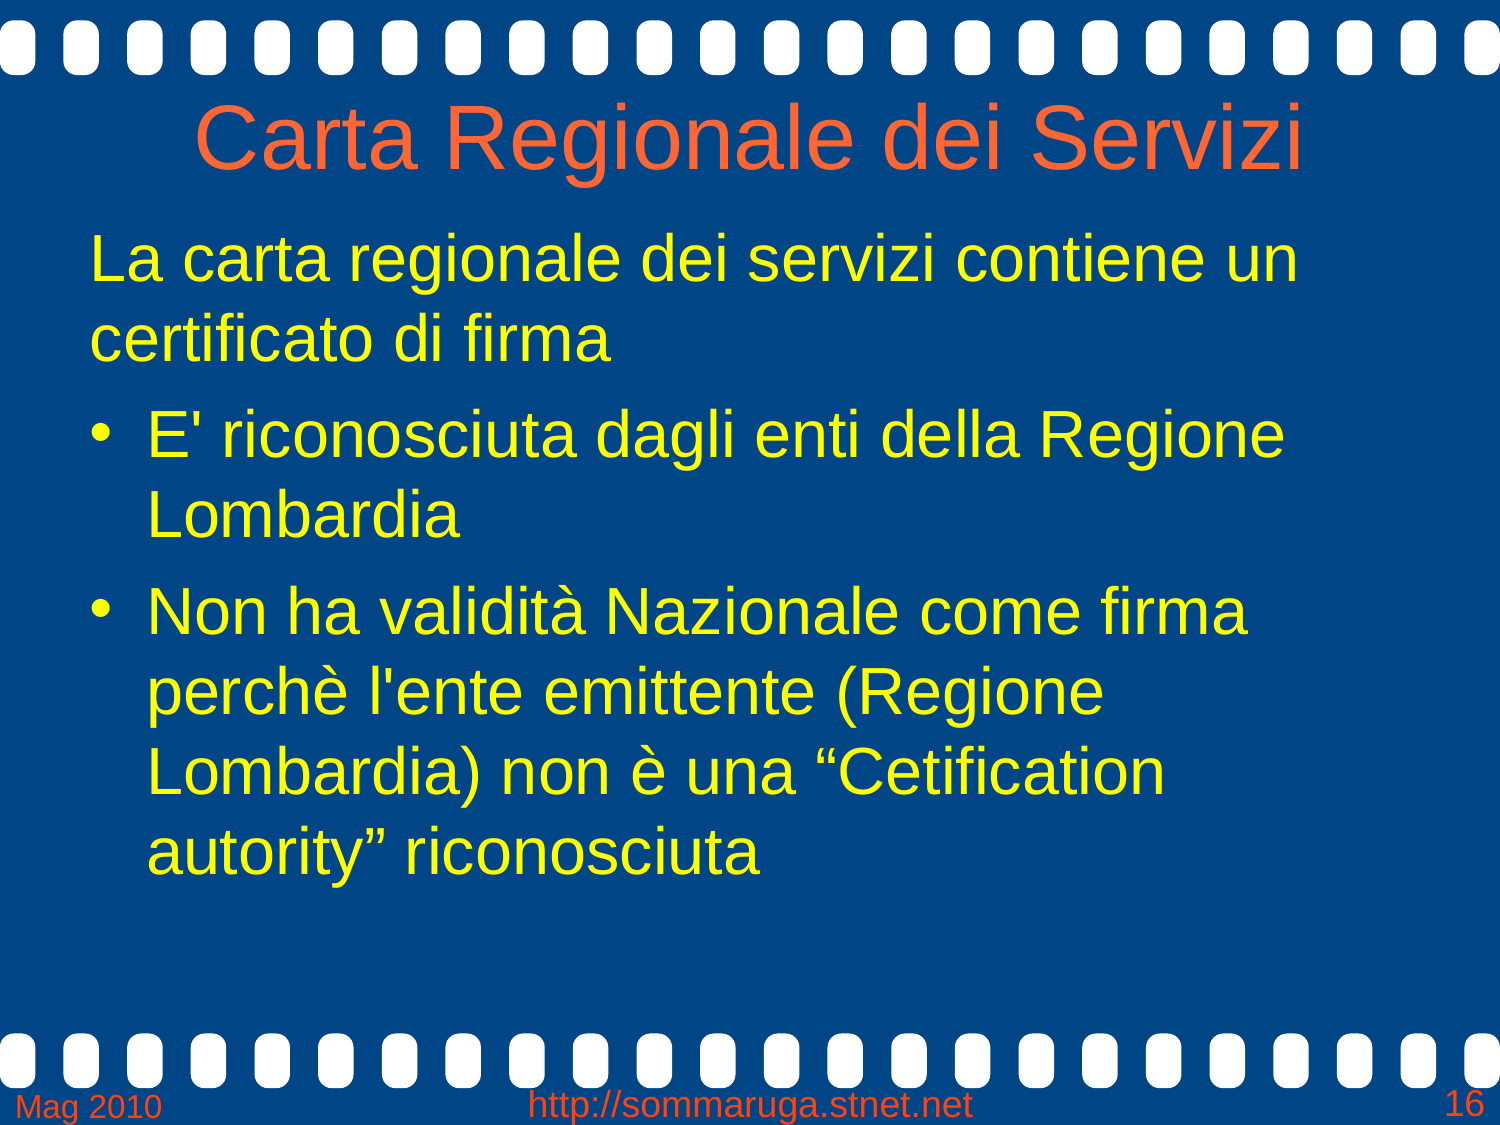

# Carta Regionale dei Servizi
La carta regionale dei servizi contiene un certificato di firma
E' riconosciuta dagli enti della Regione Lombardia
Non ha validità Nazionale come firma perchè l'ente emittente (Regione Lombardia) non è una “Cetification autority” riconosciuta